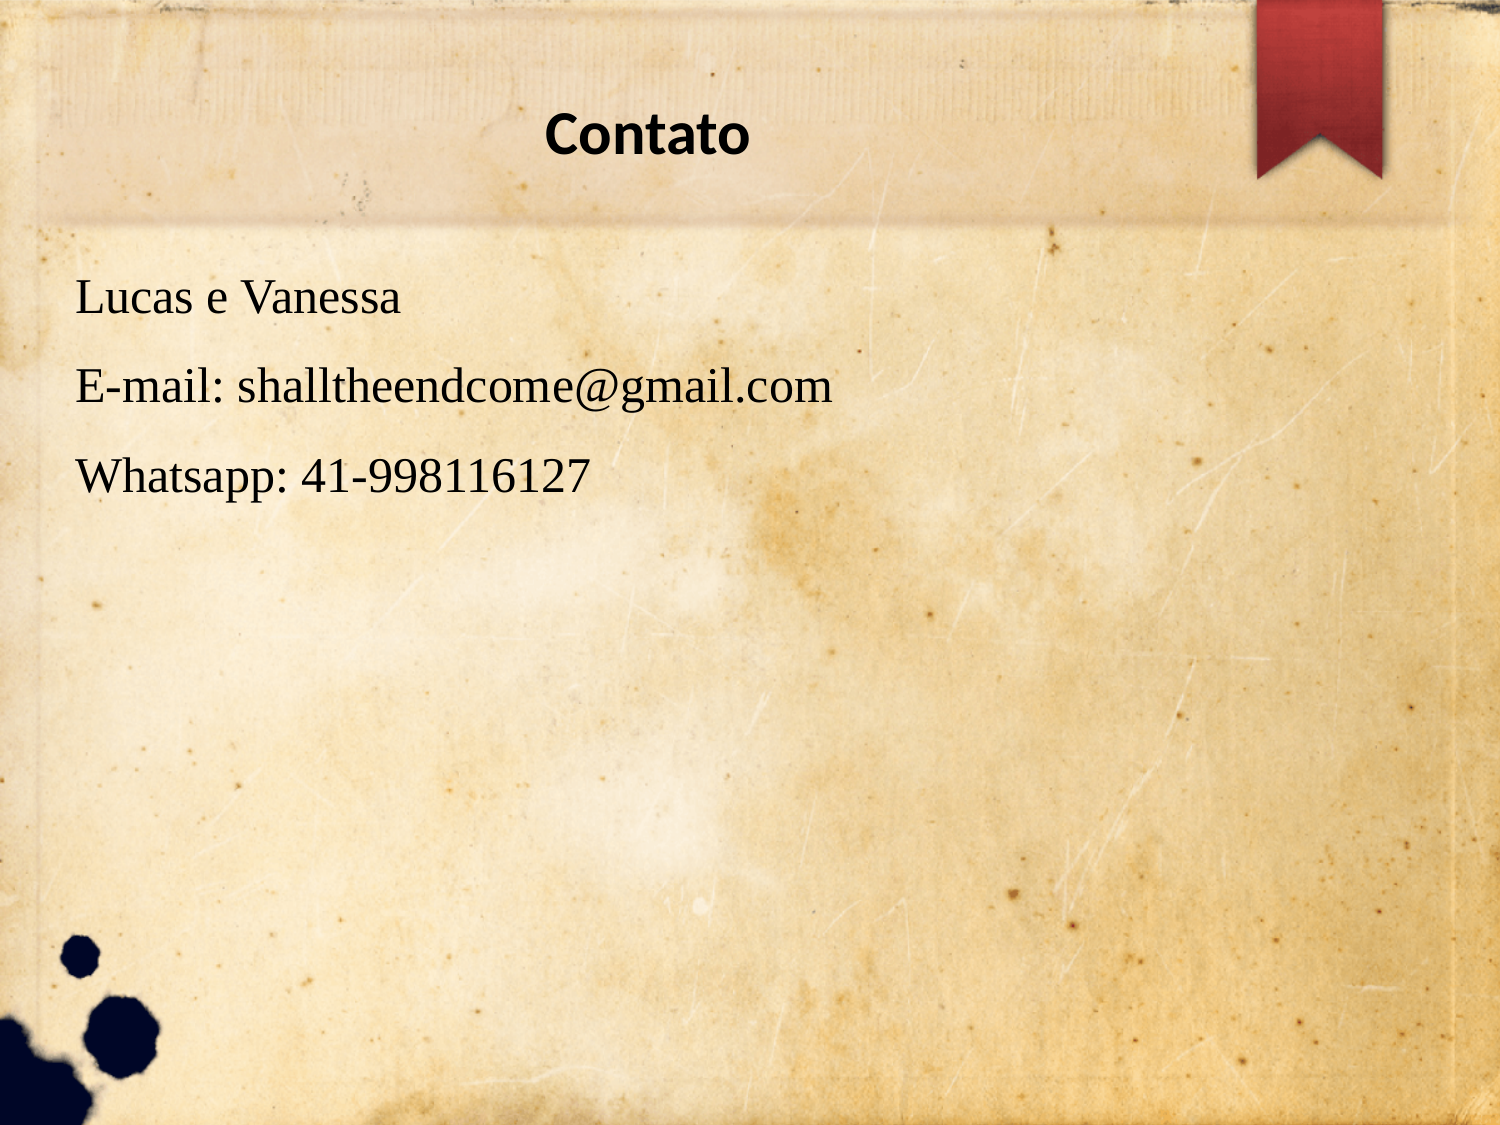

# Contato
Lucas e Vanessa
E-mail: shalltheendcome@gmail.com
Whatsapp: 41-998116127